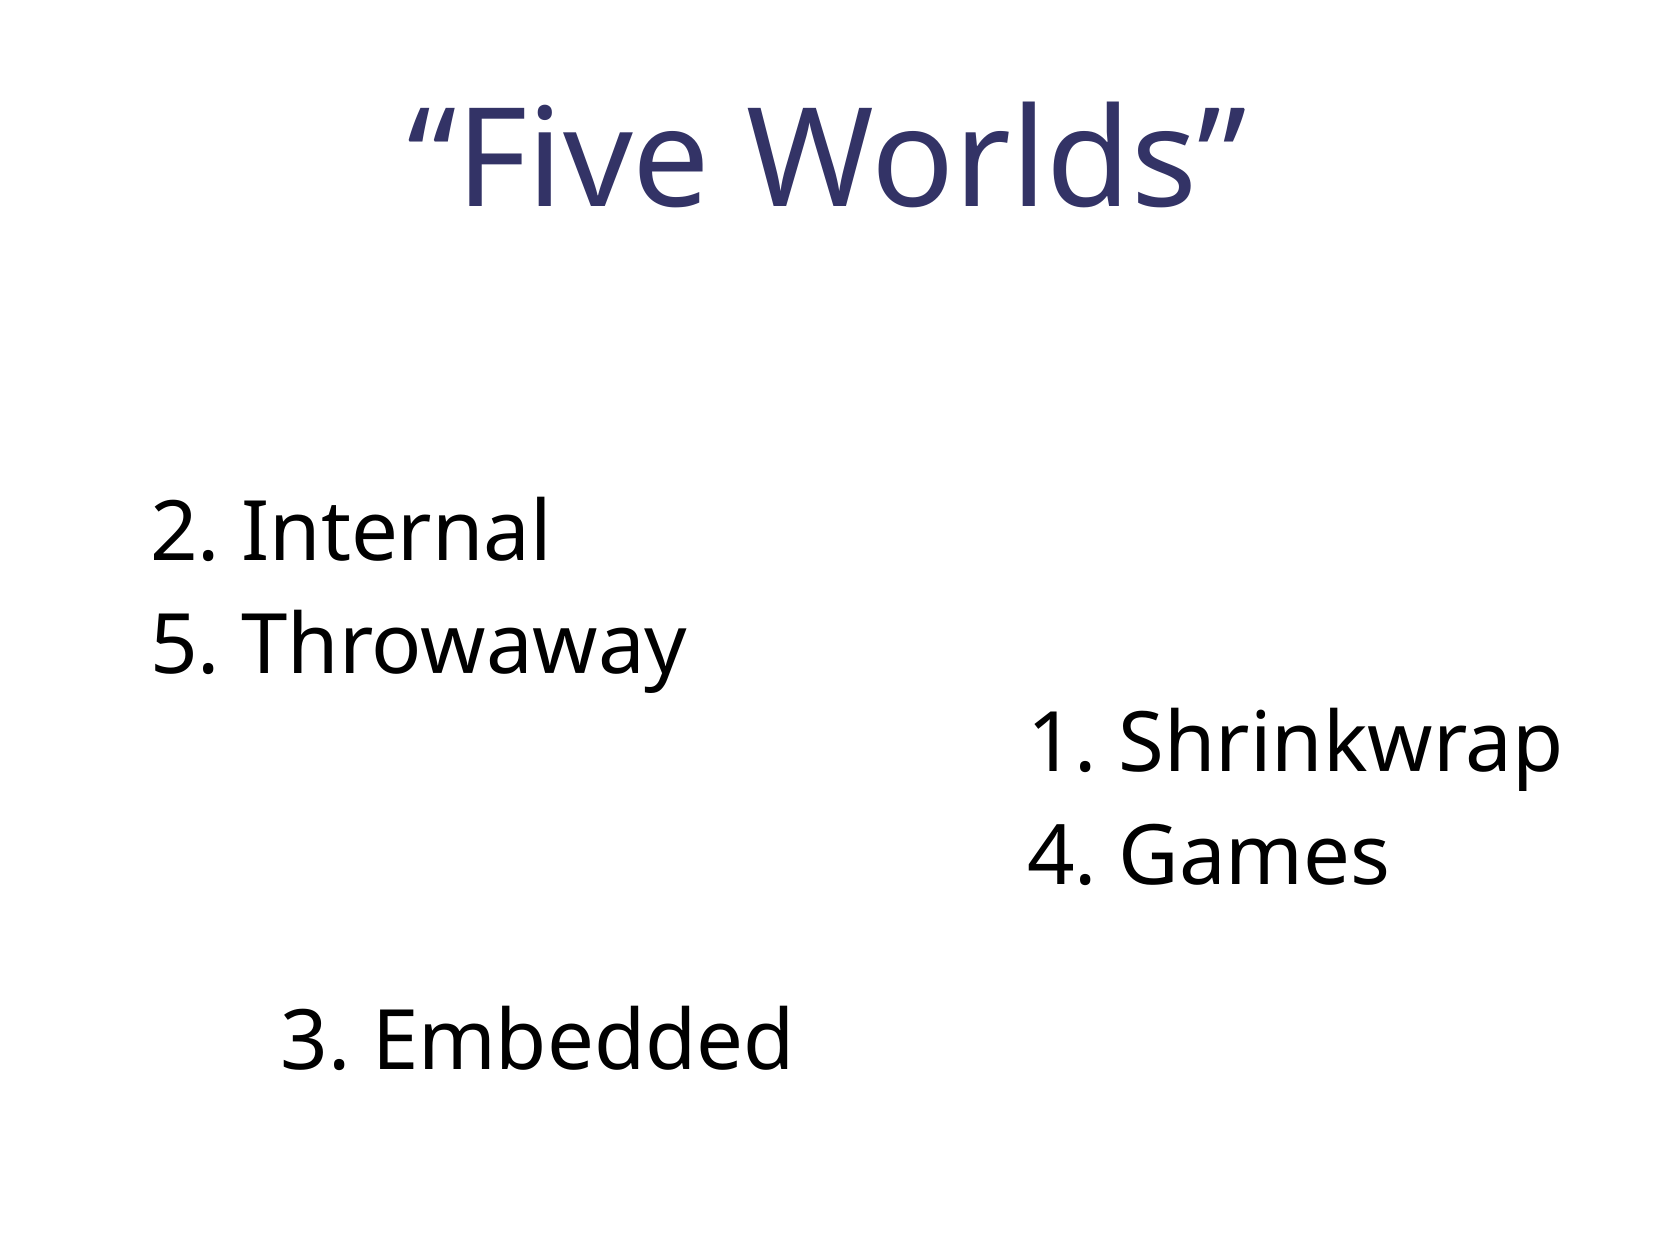

# “Five Worlds”
2. Internal
5. Throwaway
1. Shrinkwrap
4. Games
3. Embedded